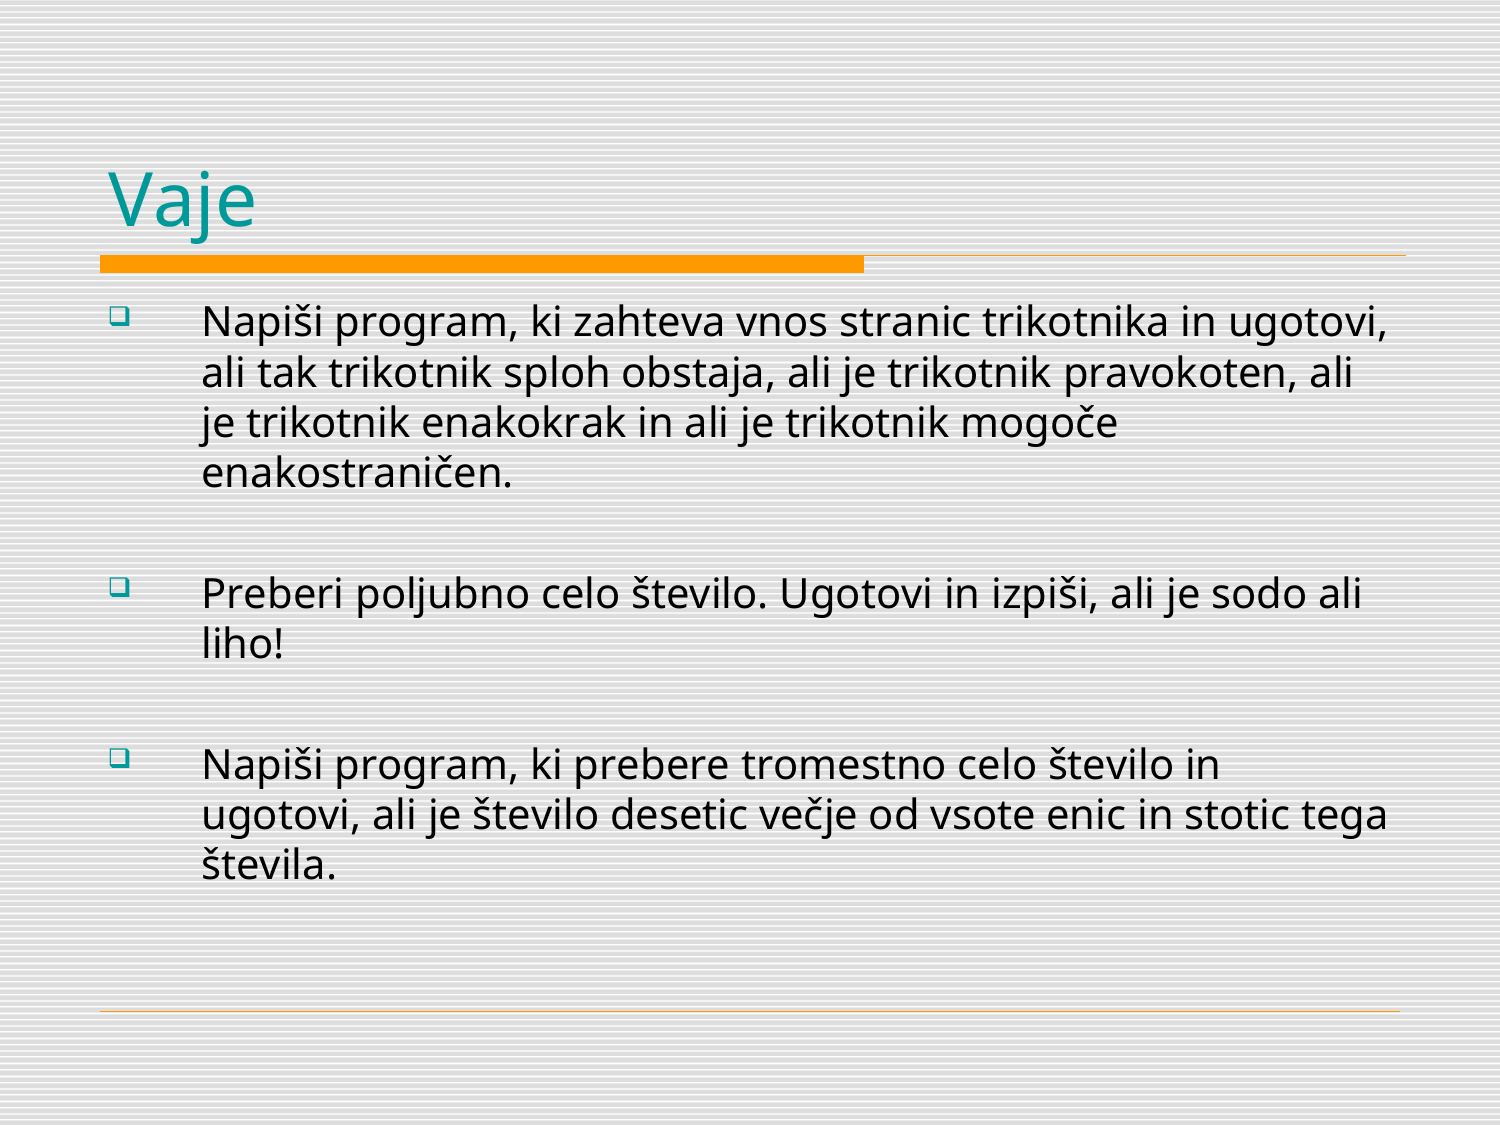

# Vaje
Napiši program, ki zahteva vnos stranic trikotnika in ugotovi, ali tak trikotnik sploh obstaja, ali je trikotnik pravokoten, ali je trikotnik enakokrak in ali je trikotnik mogoče enakostraničen.
Preberi poljubno celo število. Ugotovi in izpiši, ali je sodo ali liho!
Napiši program, ki prebere tromestno celo število in ugotovi, ali je število desetic večje od vsote enic in stotic tega števila.